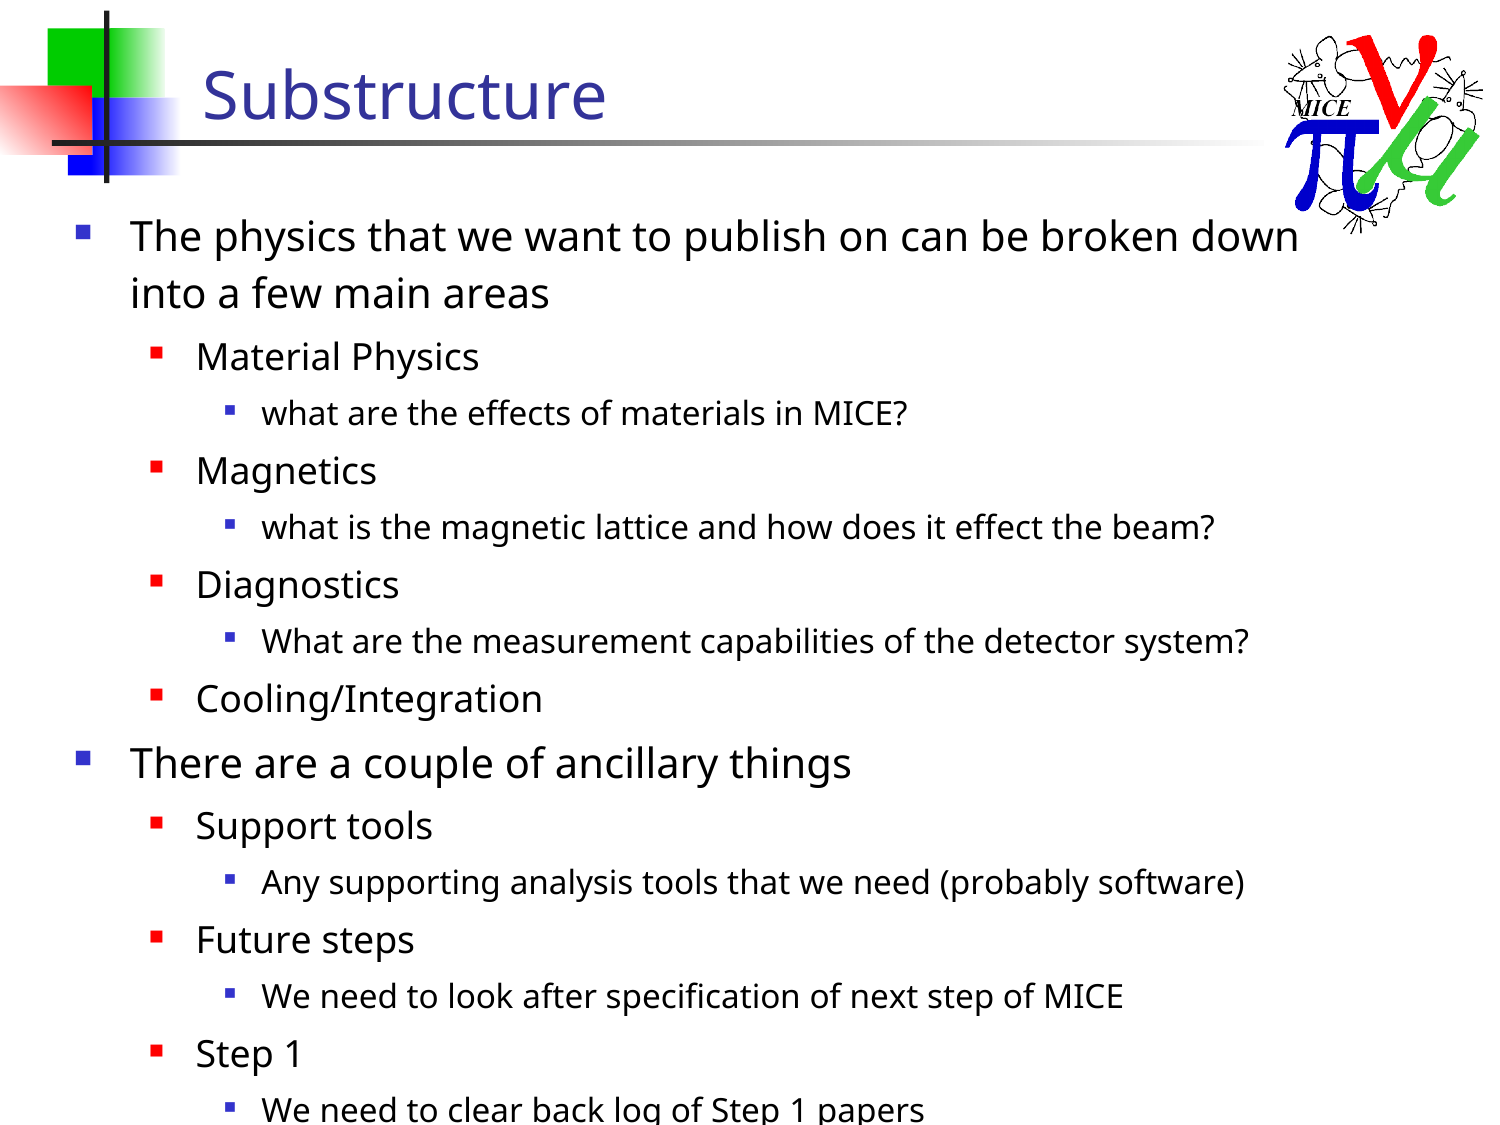

Substructure
# The physics that we want to publish on can be broken down into a few main areas
Material Physics
what are the effects of materials in MICE?
Magnetics
what is the magnetic lattice and how does it effect the beam?
Diagnostics
What are the measurement capabilities of the detector system?
Cooling/Integration
There are a couple of ancillary things
Support tools
Any supporting analysis tools that we need (probably software)
Future steps
We need to look after specification of next step of MICE
Step 1
We need to clear back log of Step 1 papers